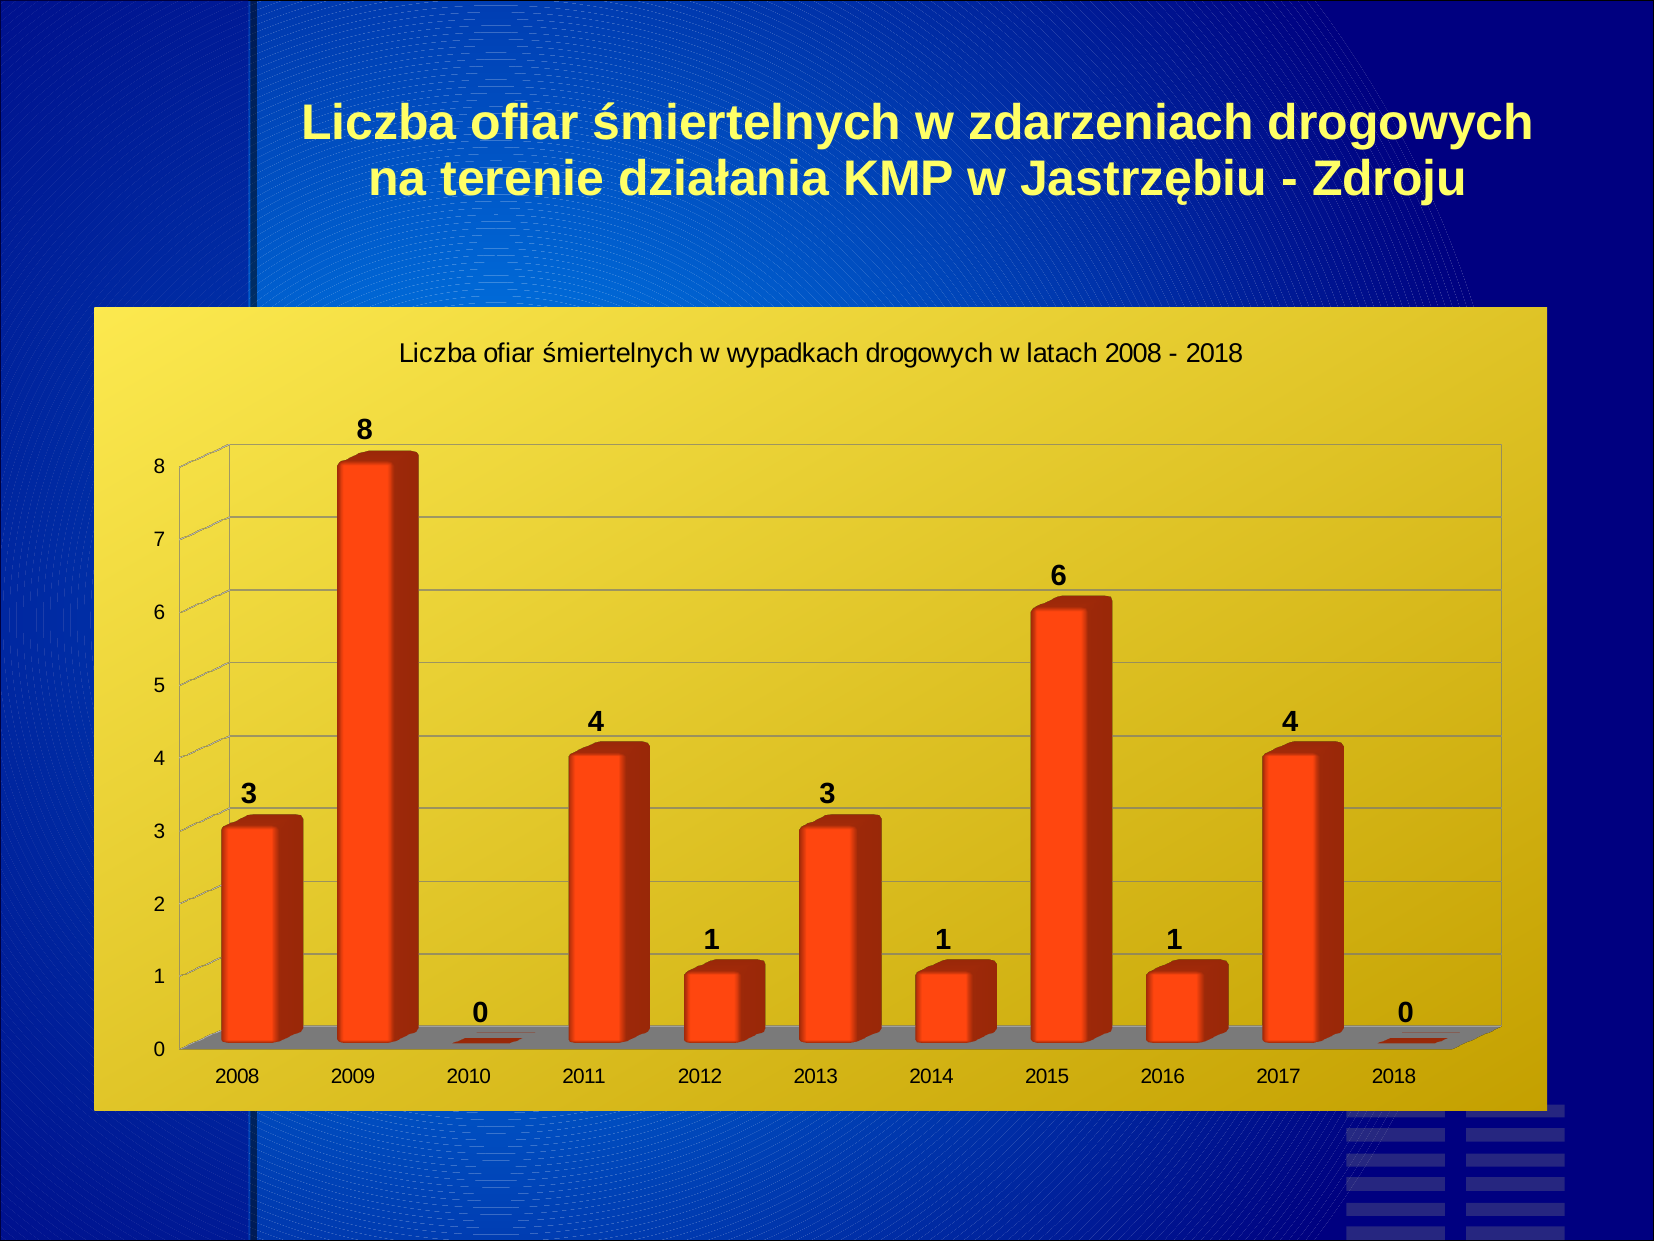

# Liczba ofiar śmiertelnych w zdarzeniach drogowych na terenie działania KMP w Jastrzębiu - Zdroju
[unsupported chart]